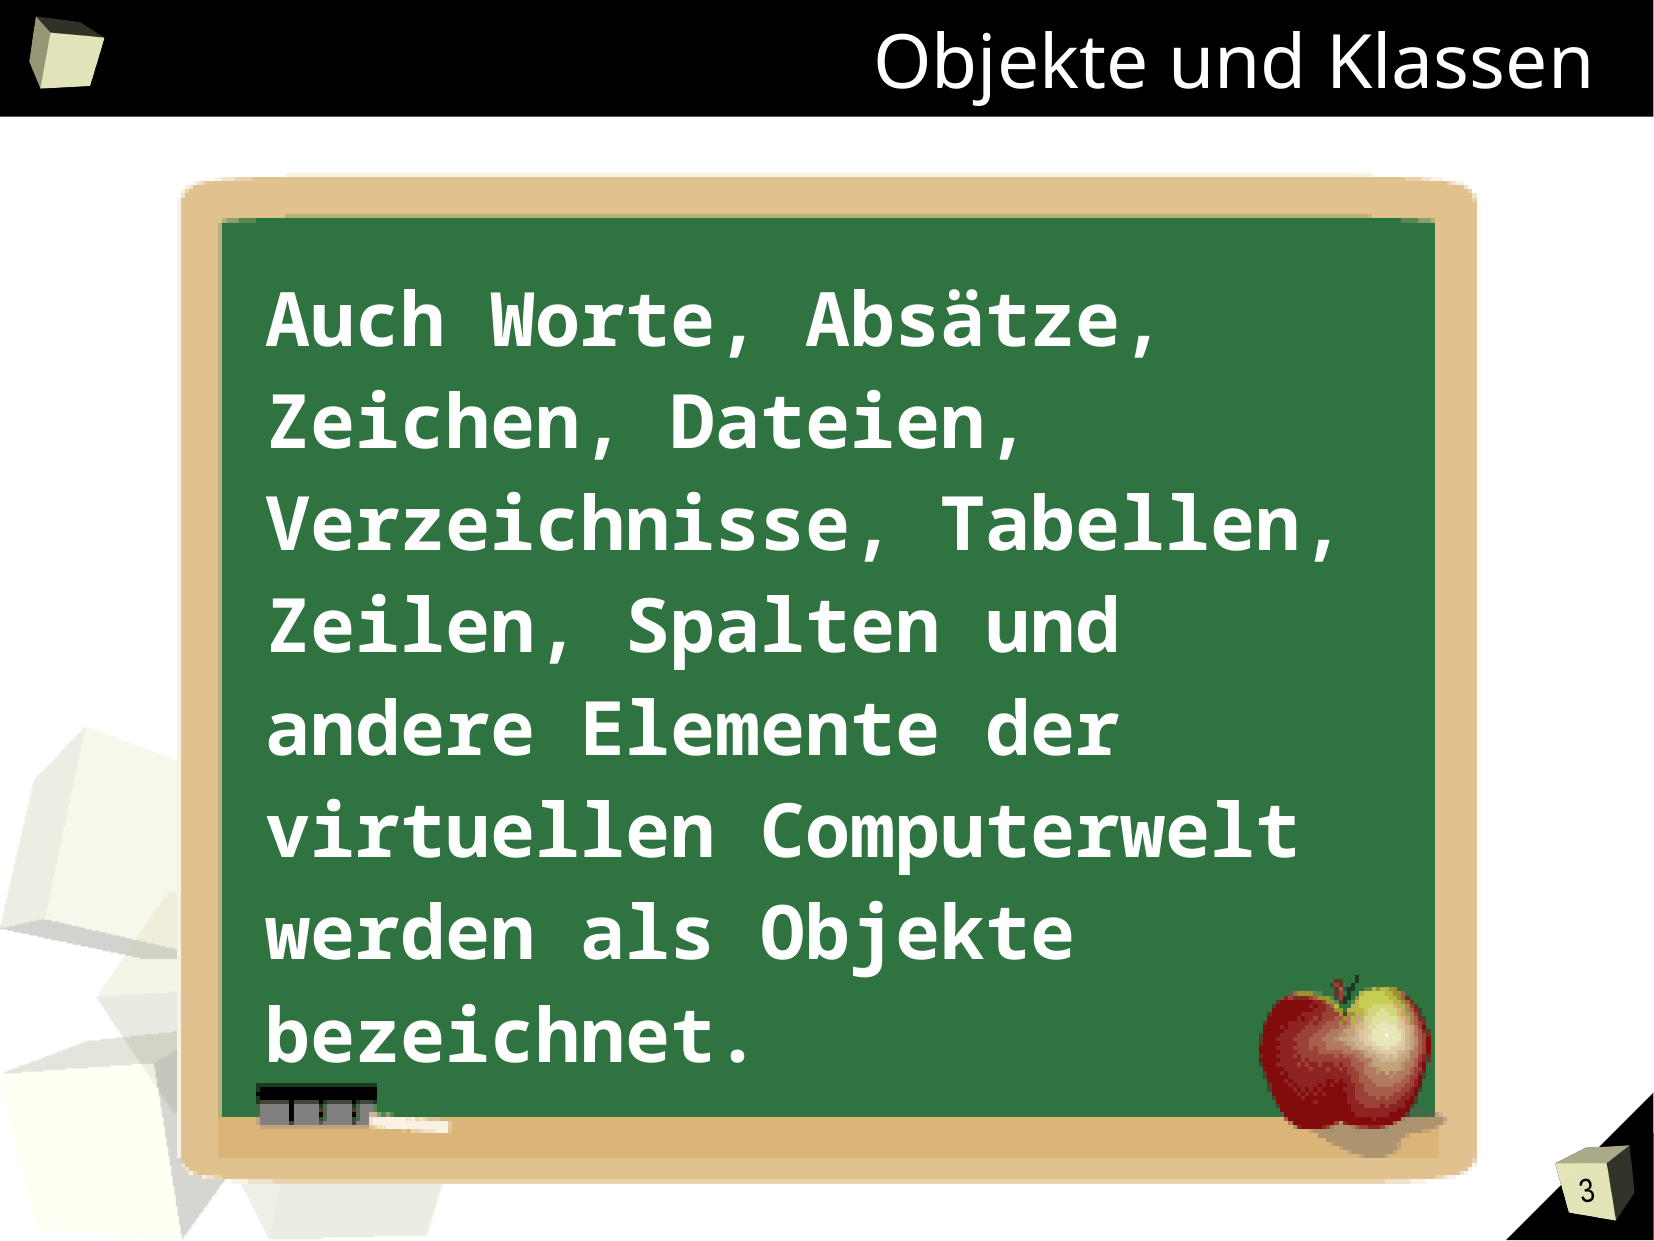

# Objekte und Klassen
Auch Worte, Absätze, Zeichen, Dateien, Verzeichnisse, Tabellen, Zeilen, Spalten und andere Elemente der virtuellen Computerwelt werden als Objekte bezeichnet.